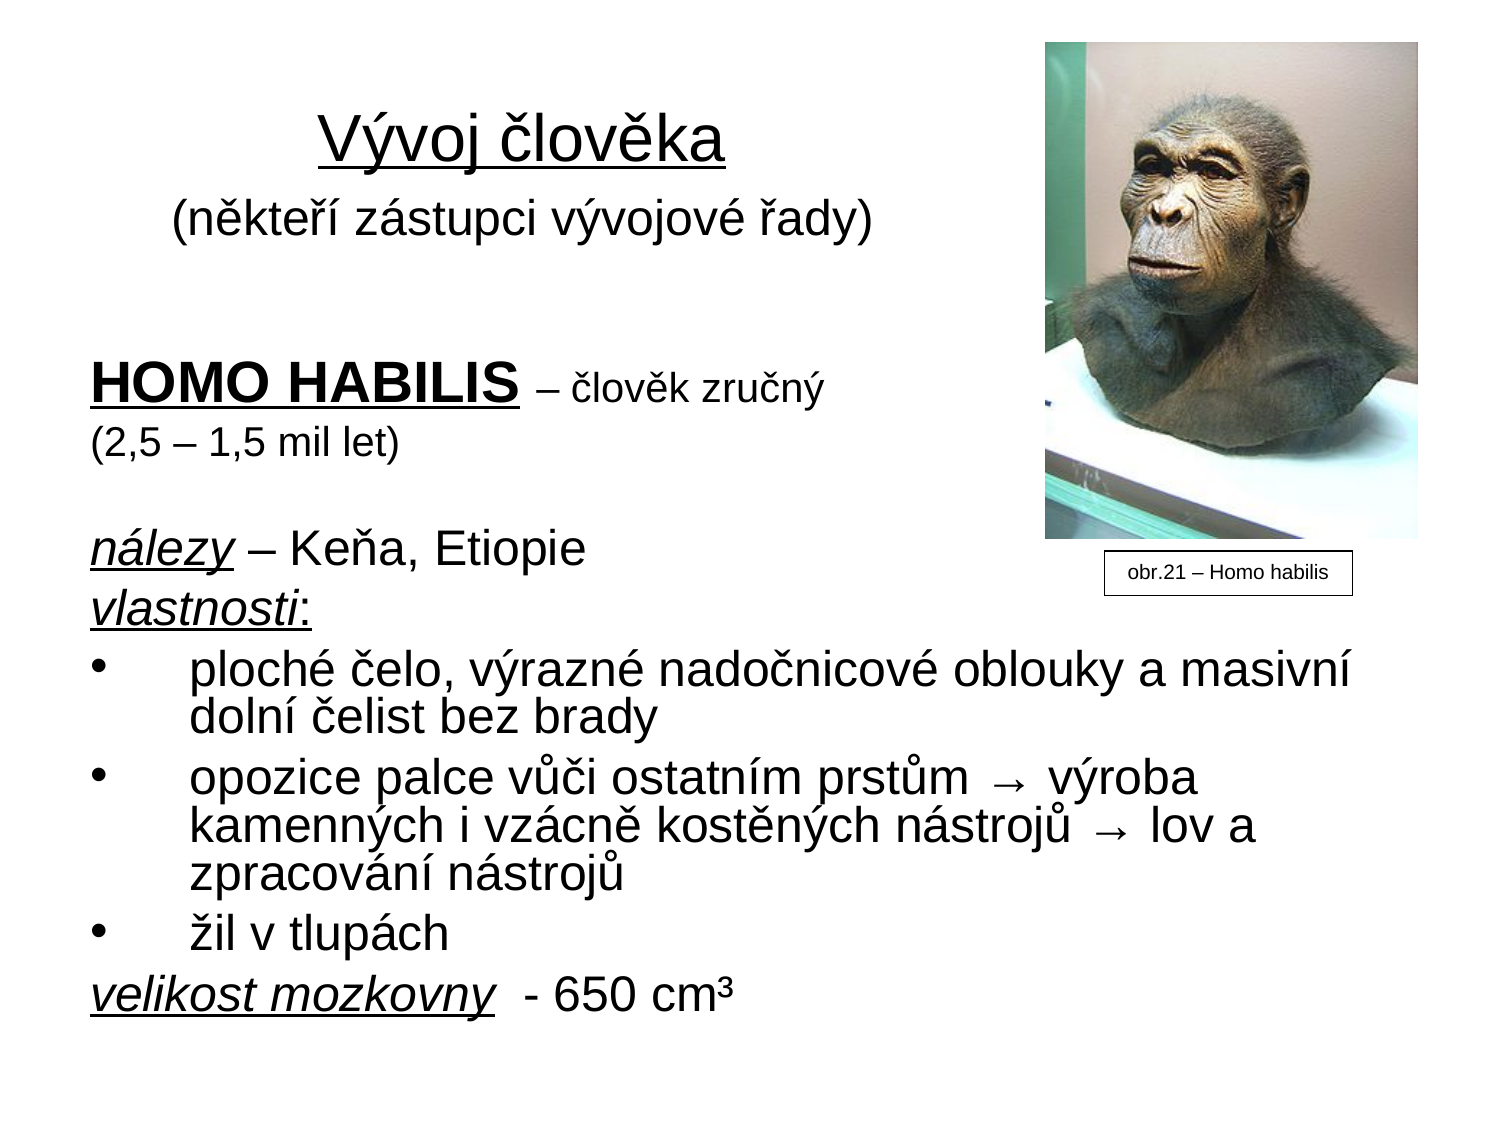

# Vývoj člověka (někteří zástupci vývojové řady)
HOMO HABILIS – člověk zručný
(2,5 – 1,5 mil let)
nálezy – Keňa, Etiopie
vlastnosti:
ploché čelo, výrazné nadočnicové oblouky a masivní dolní čelist bez brady
opozice palce vůči ostatním prstům → výroba kamenných i vzácně kostěných nástrojů → lov a zpracování nástrojů
žil v tlupách
velikost mozkovny - 650 cm³
obr.21 – Homo habilis